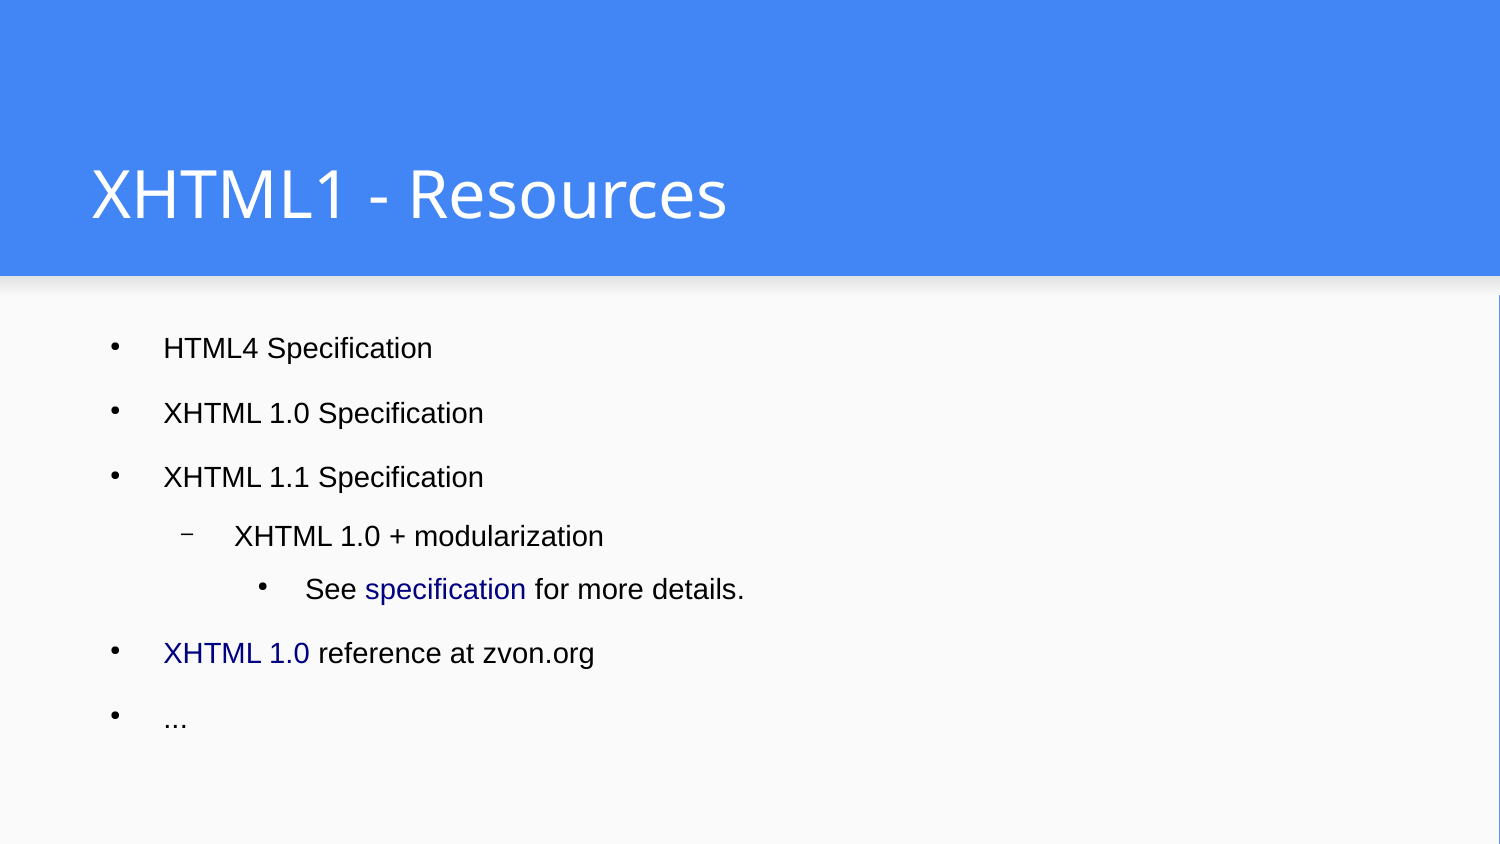

# XHTML1 - Resources
HTML4 Specification
XHTML 1.0 Specification
XHTML 1.1 Specification
XHTML 1.0 + modularization
See specification for more details.
XHTML 1.0 reference at zvon.org
...